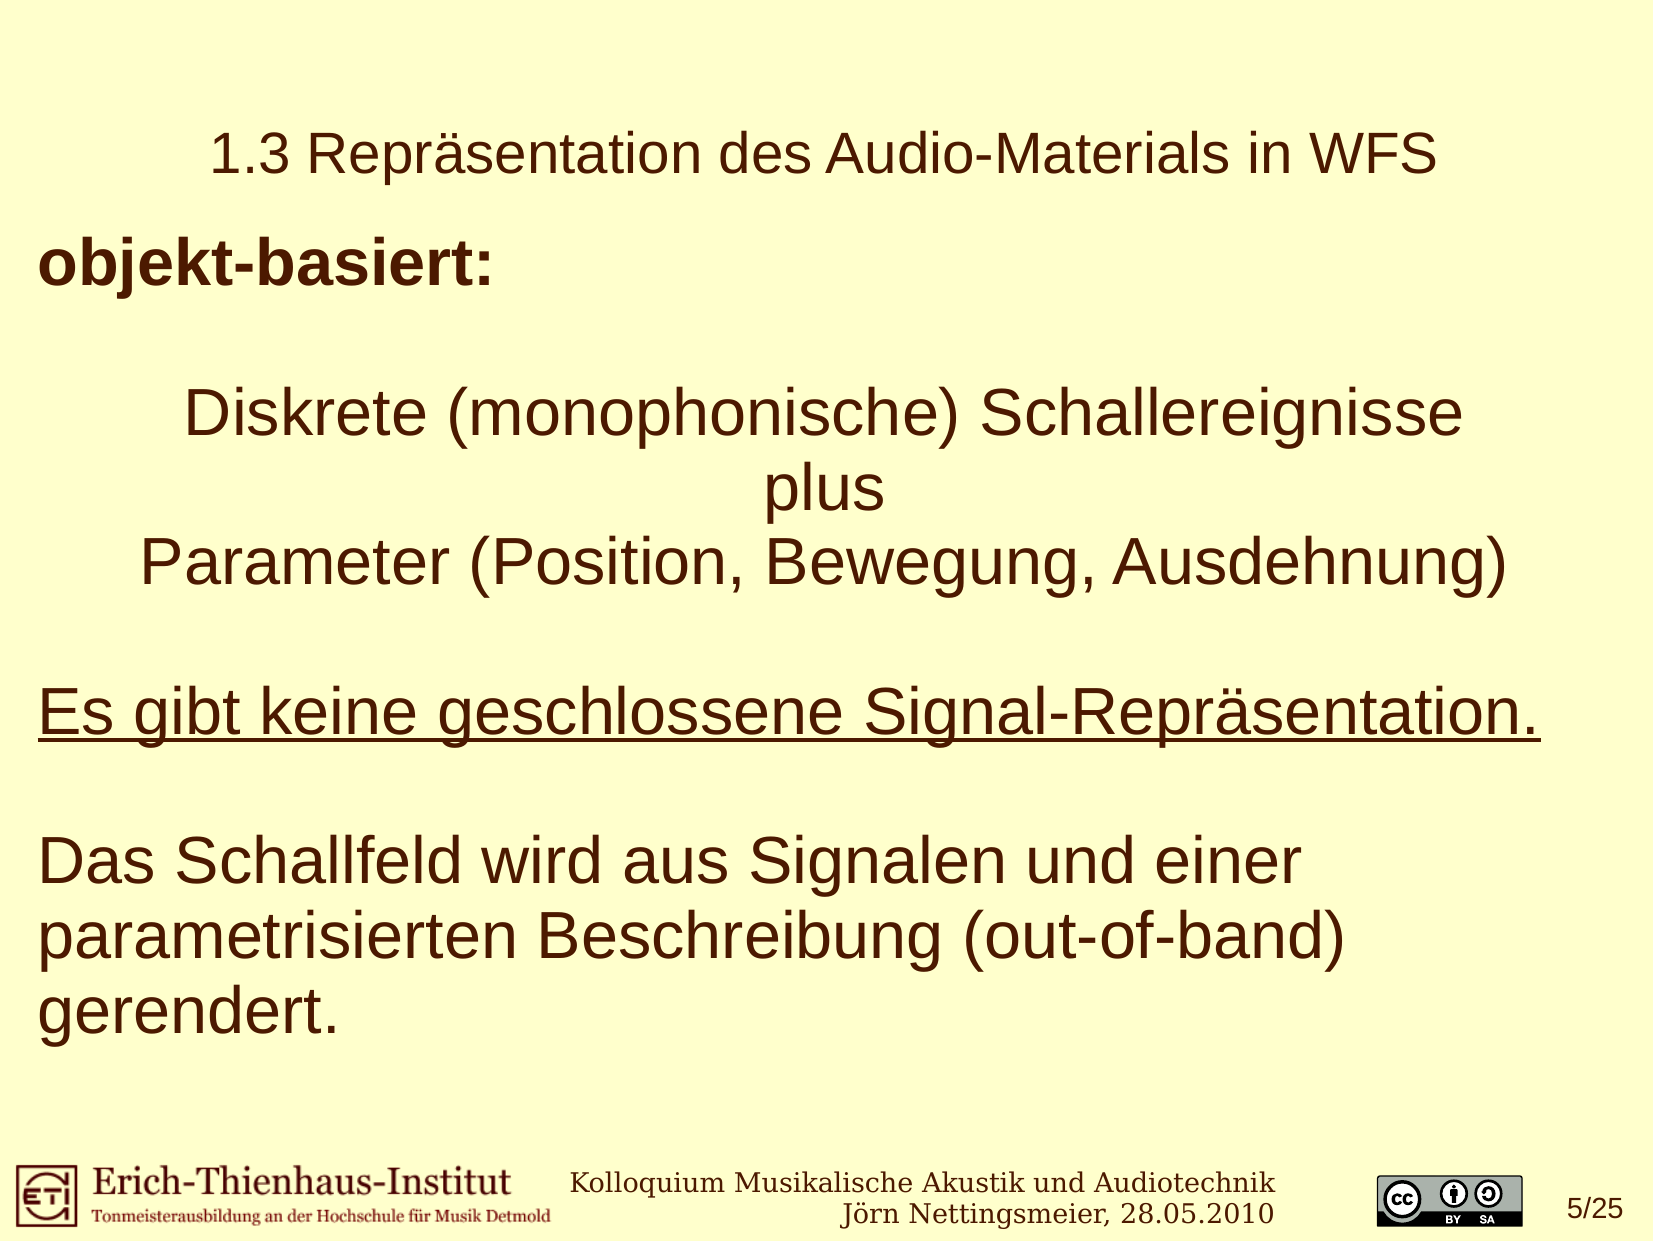

# 1.3 Repräsentation des Audio-Materials in WFS
objekt-basiert:
Diskrete (monophonische) Schallereignisse
plus
Parameter (Position, Bewegung, Ausdehnung)
Es gibt keine geschlossene Signal-Repräsentation.
Das Schallfeld wird aus Signalen und einer parametrisierten Beschreibung (out-of-band) gerendert.